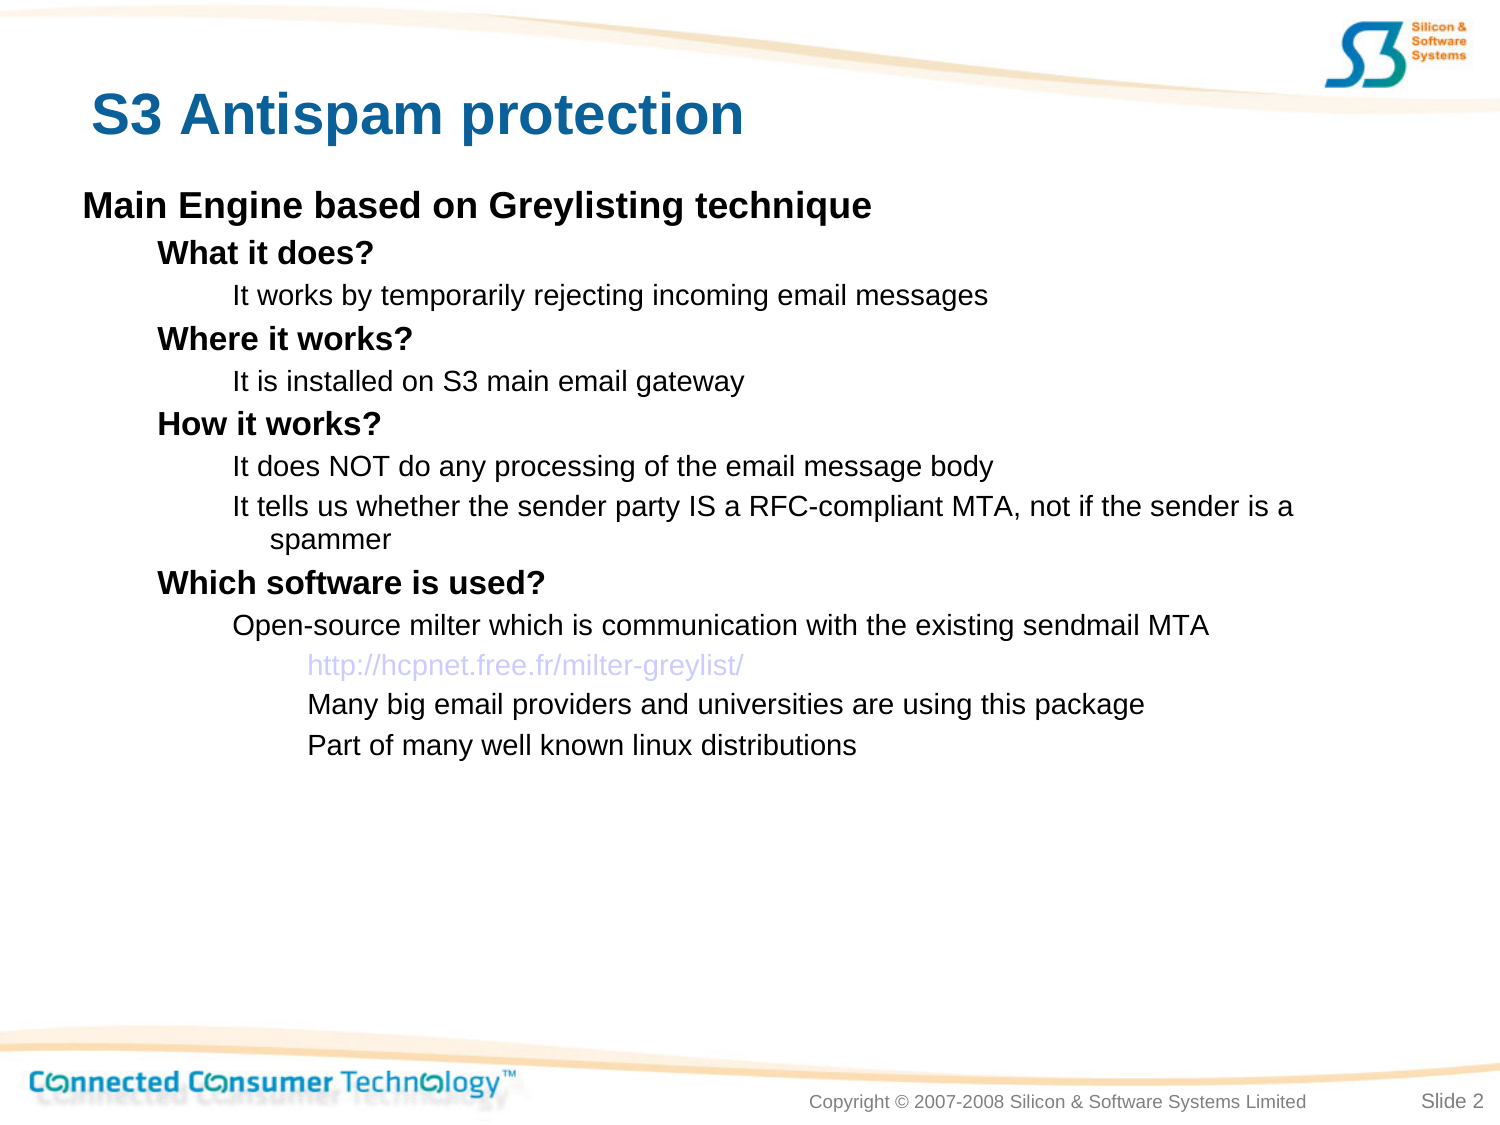

# S3 Antispam protection
Main Engine based on Greylisting technique
What it does?
It works by temporarily rejecting incoming email messages
Where it works?
It is installed on S3 main email gateway
How it works?
It does NOT do any processing of the email message body
It tells us whether the sender party IS a RFC-compliant MTA, not if the sender is a spammer
Which software is used?
Open-source milter which is communication with the existing sendmail MTA
http://hcpnet.free.fr/milter-greylist/
Many big email providers and universities are using this package
Part of many well known linux distributions
2